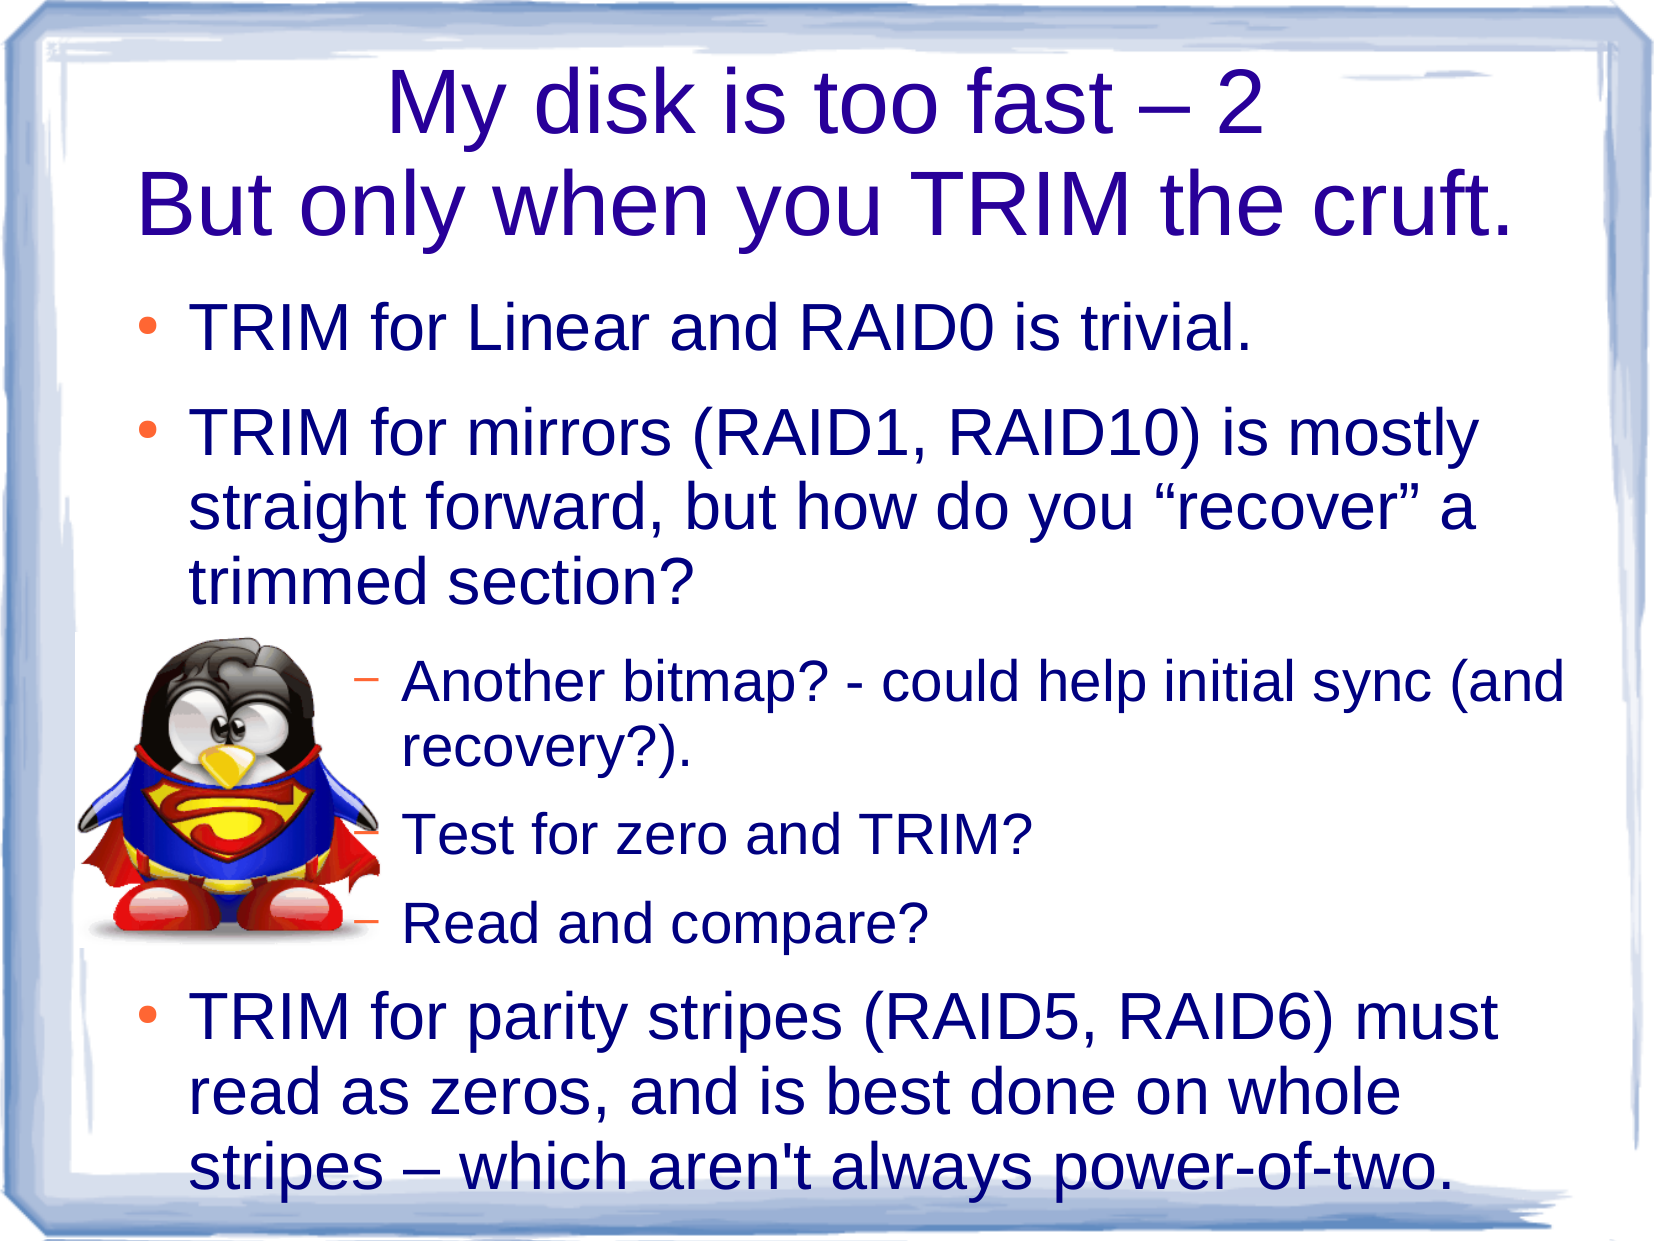

# My disk is too fast – 2 But only when you TRIM the cruft.
TRIM for Linear and RAID0 is trivial.
TRIM for mirrors (RAID1, RAID10) is mostly straight forward, but how do you “recover” a trimmed section?
Another bitmap? - could help initial sync (and recovery?).
Test for zero and TRIM?
Read and compare?
TRIM for parity stripes (RAID5, RAID6) must read as zeros, and is best done on whole stripes – which aren't always power-of-two.